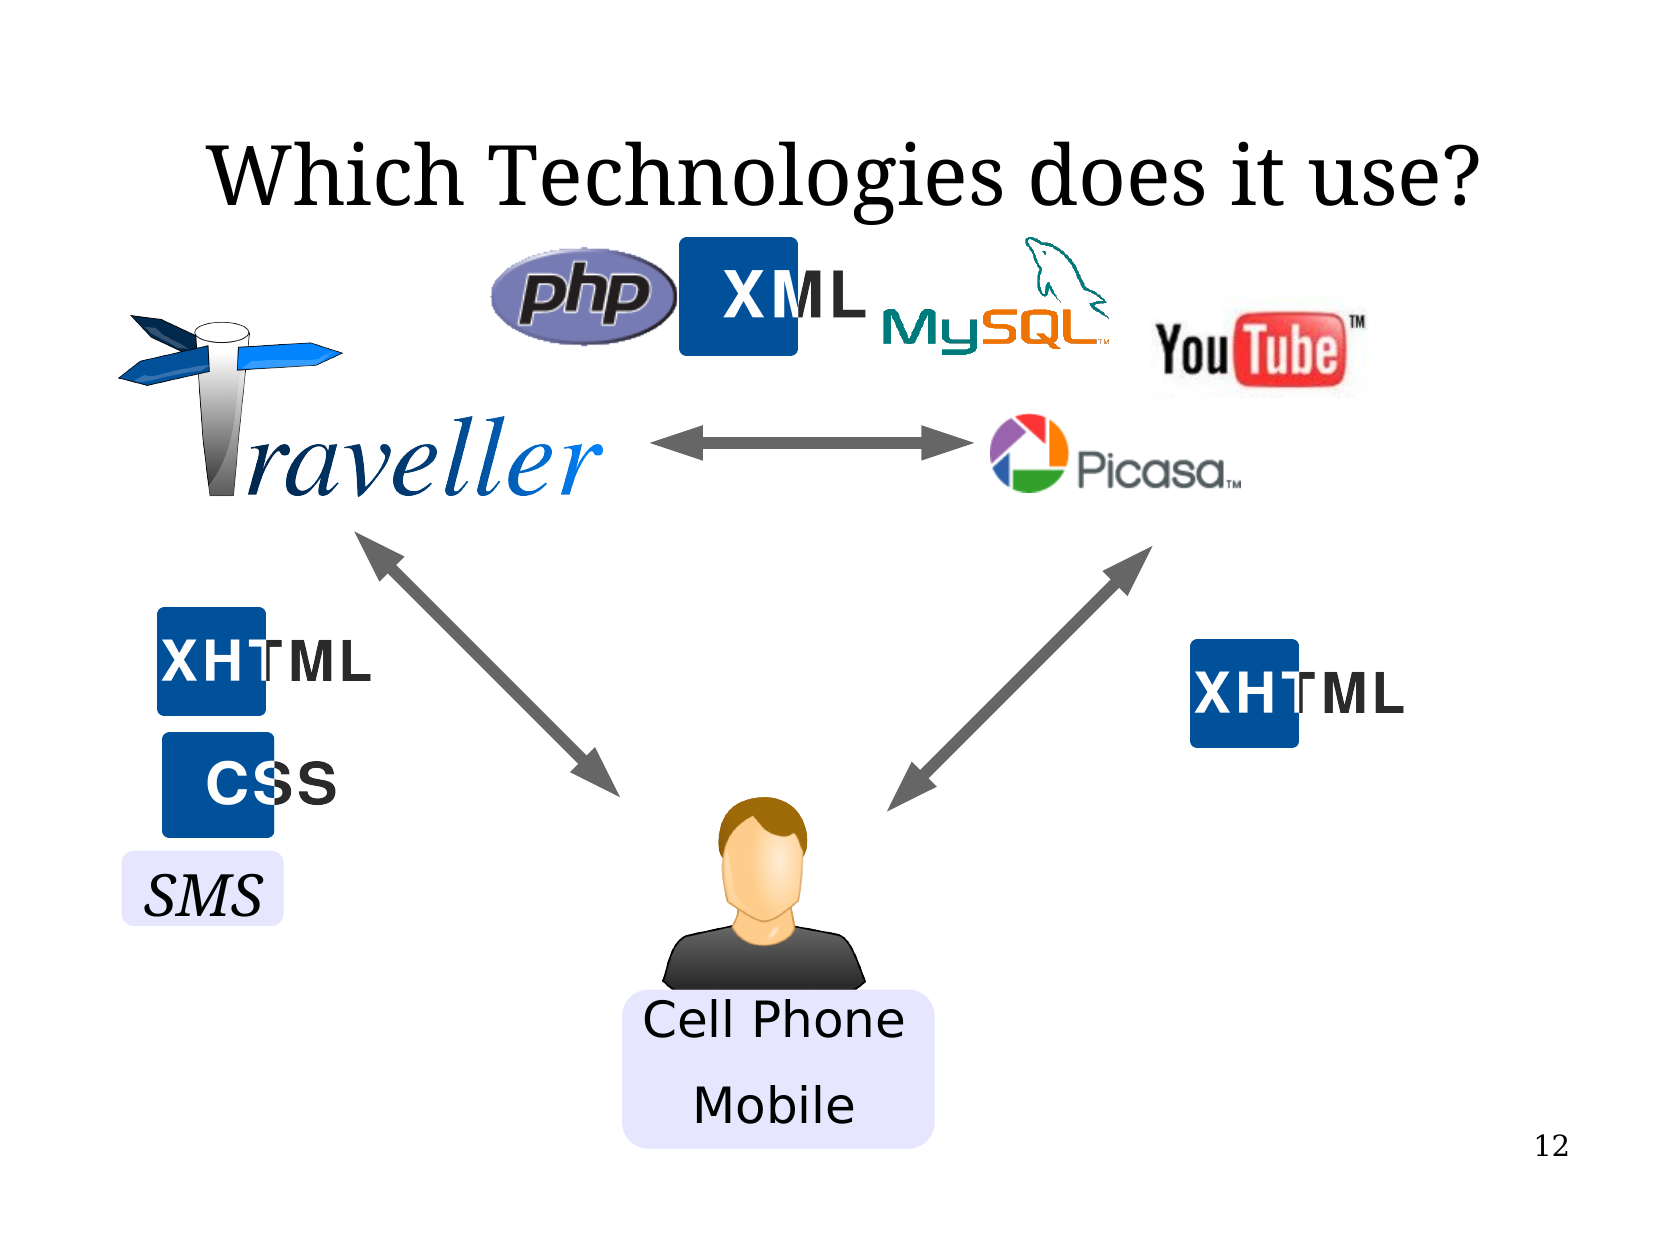

# Which Technologies does it use?
SMS
Cell Phone
Mobile
12